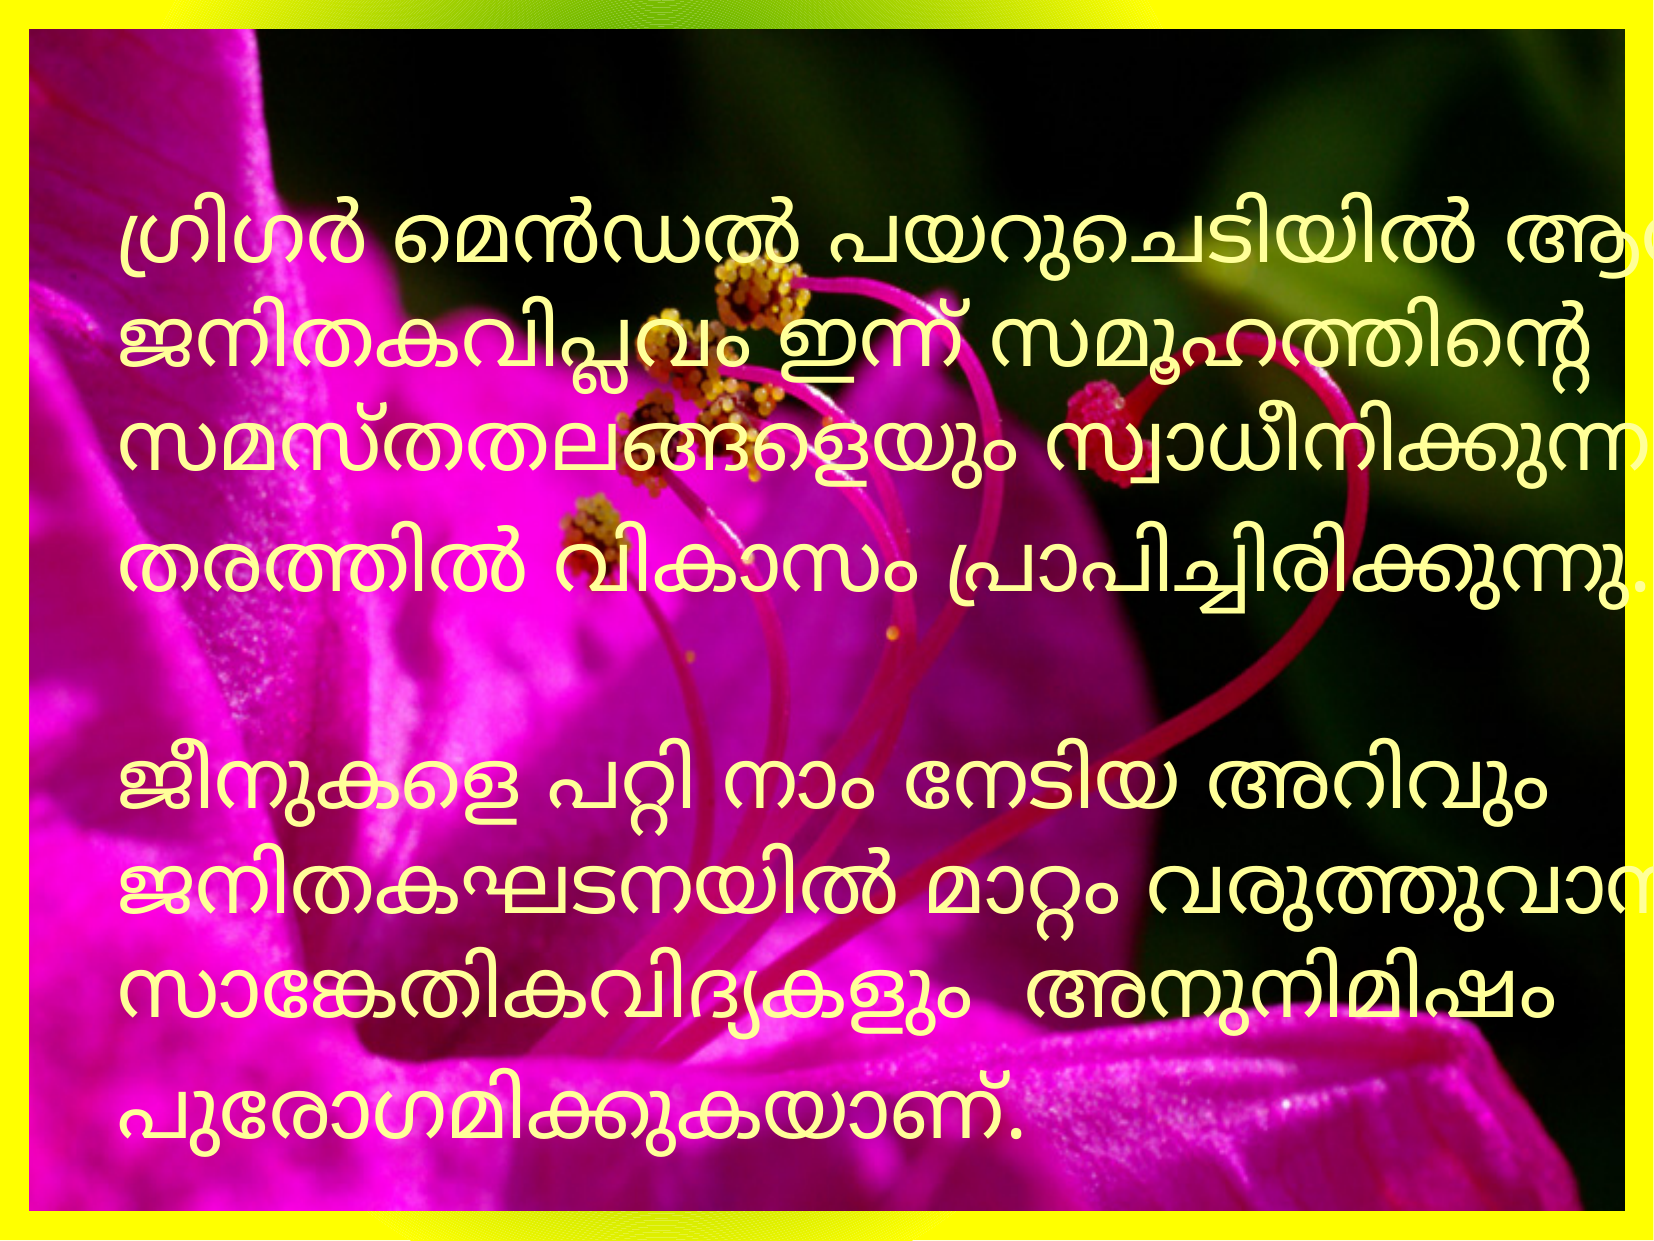

ഗ്രിഗര്‍ മെന്‍ഡല്‍ പയറുചെടിയില്‍ ആരംഭിച്ച
ജനിതകവിപ്ലവം ഇന്ന് സമൂഹത്തിന്റെ
സമസ്തതലങ്ങളെയും സ്വാധീനിക്കുന്ന
തരത്തില്‍ വികാസം പ്രാപിച്ചിരിക്കുന്നു.
ജീനുകളെ പറ്റി നാം നേടിയ അറിവും
ജനിതകഘടനയില്‍ മാറ്റം വരുത്തുവാനുള്ള
സാങ്കേതികവിദ്യകളും അനുനിമിഷം
പുരോഗമിക്കുകയാണ്.